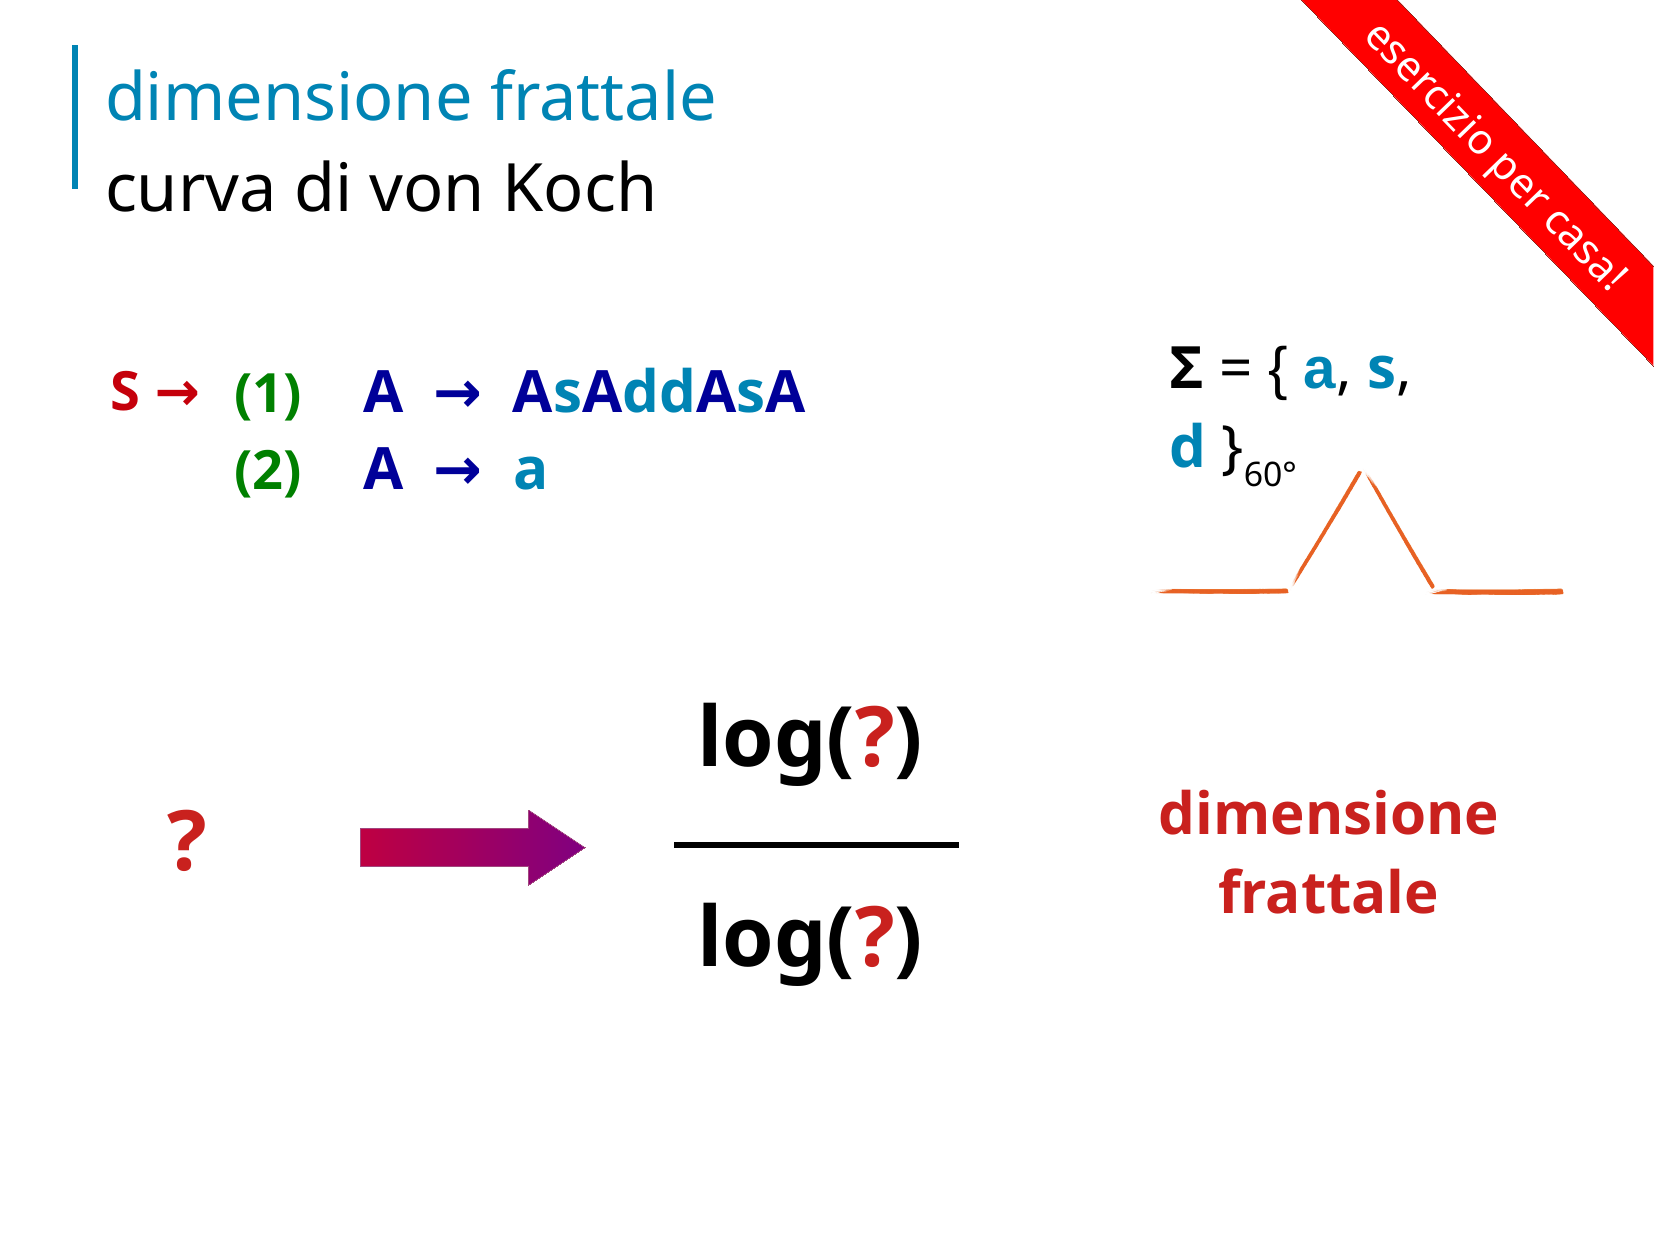

# dimensione frattale curva di von Koch
esercizio per casa!
Σ = { a, s, d }60°
(1) A → AsAddAsA
S →
(2) A → a
log(?)
log(?)
dimensione frattale
?